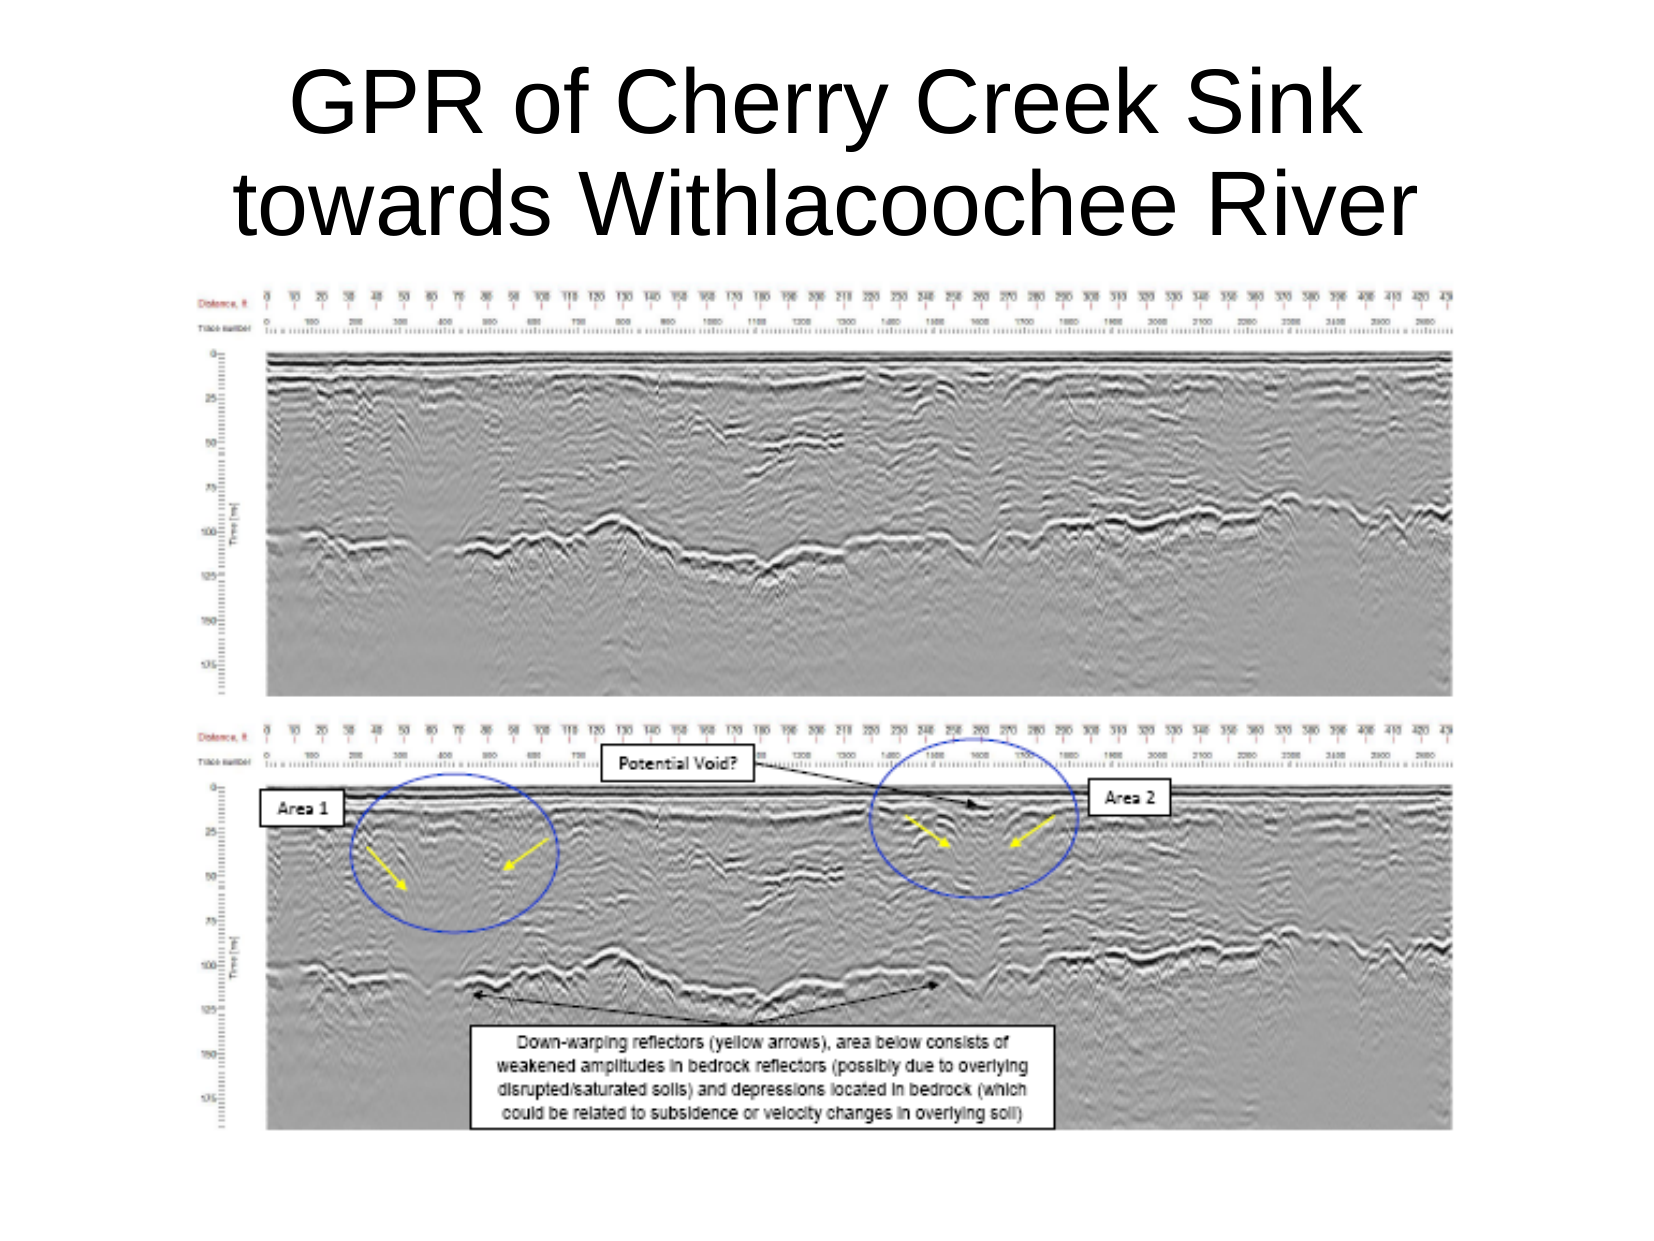

# GPR of Cherry Creek Sink towards Withlacoochee River